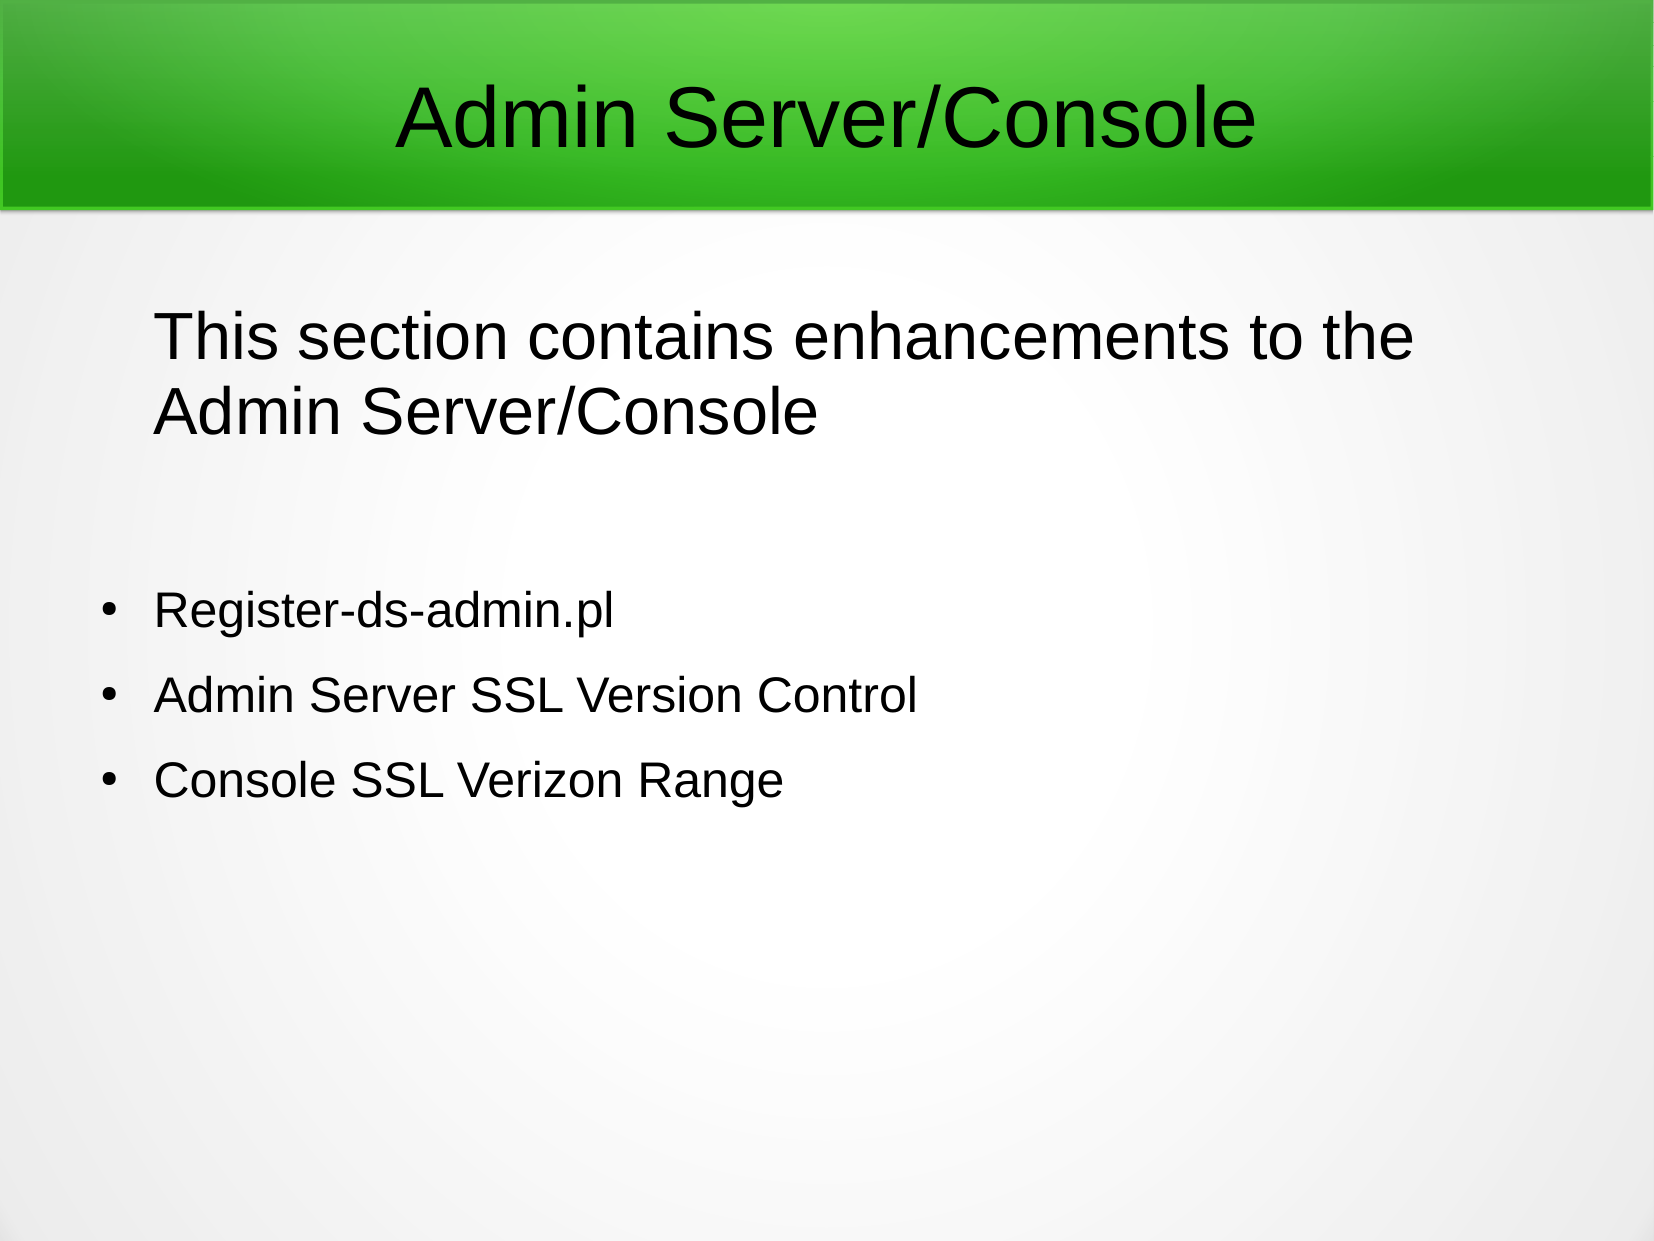

# Admin Server/Console
This section contains enhancements to the Admin Server/Console
Register-ds-admin.pl
Admin Server SSL Version Control
Console SSL Verizon Range